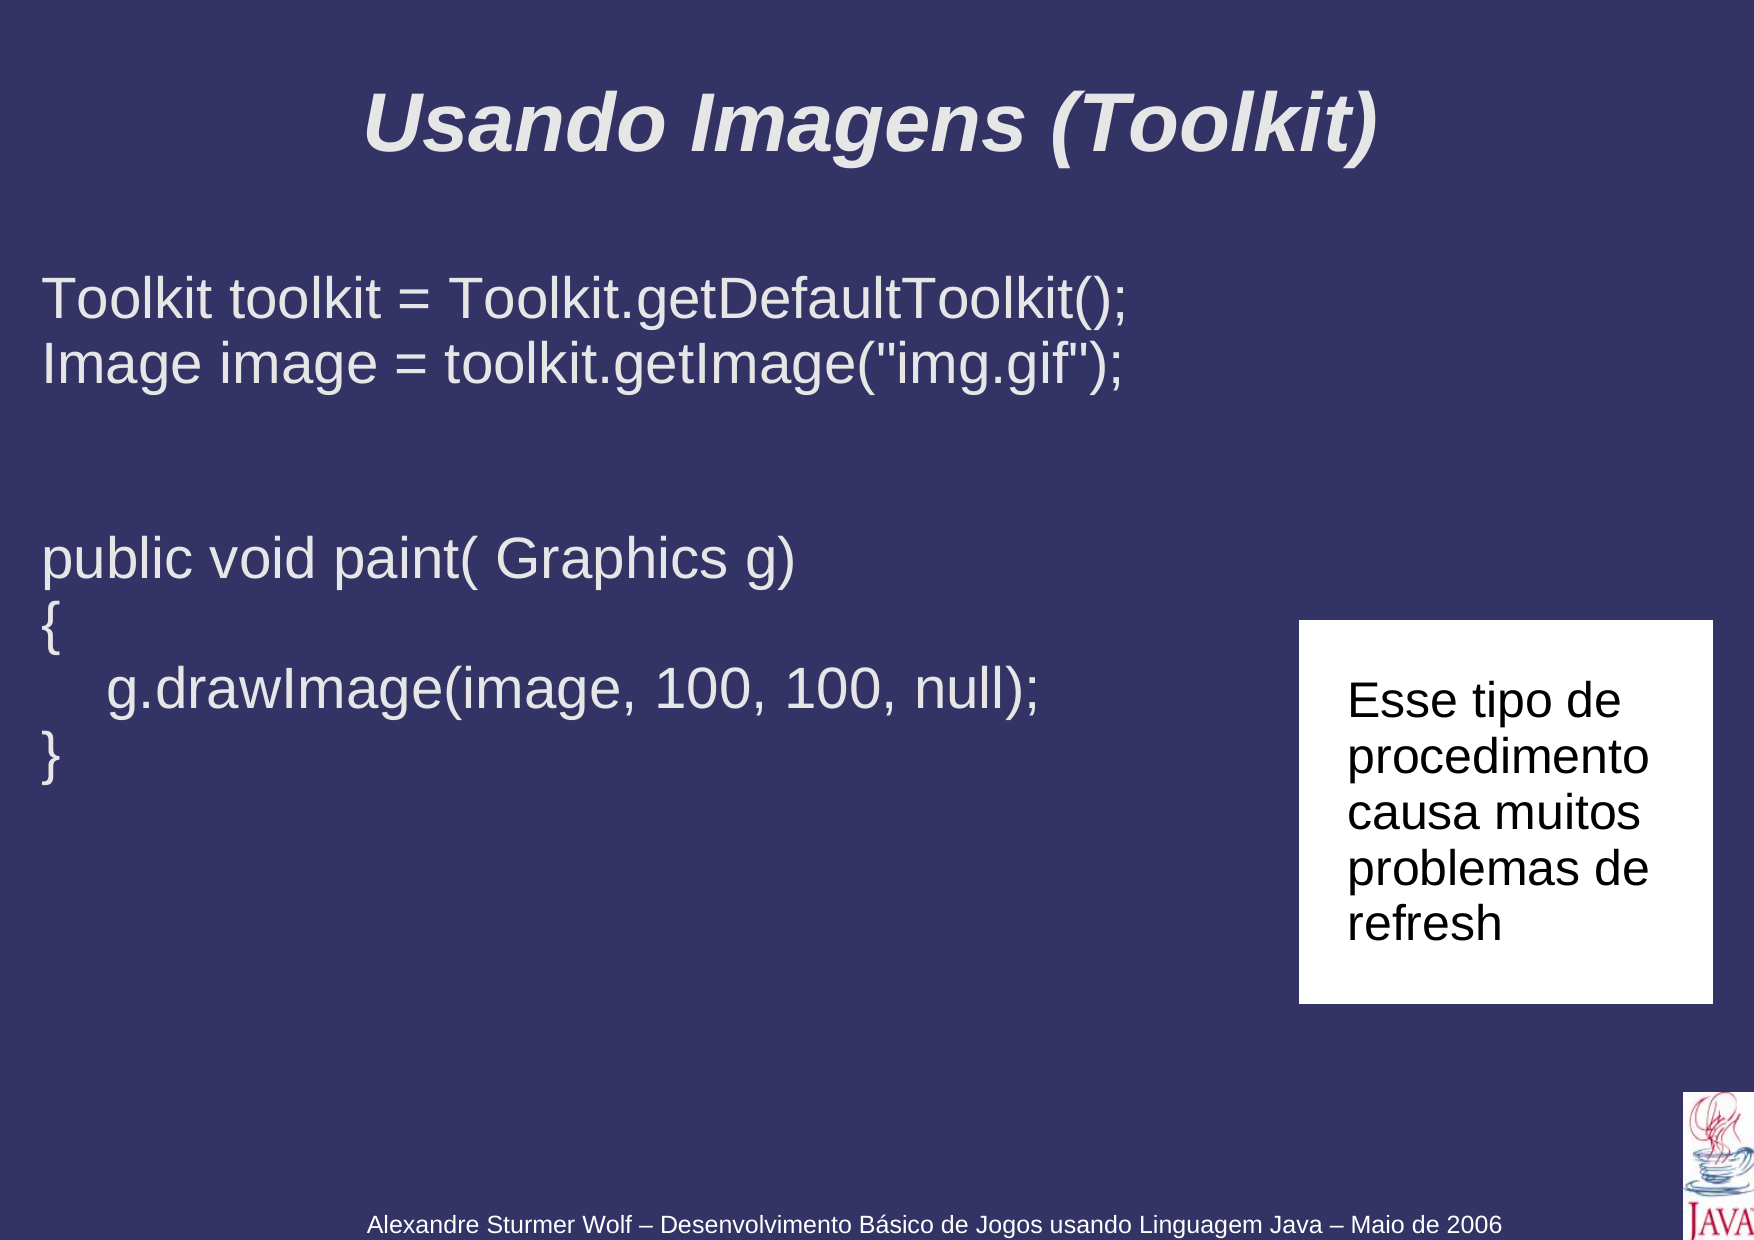

# Usando Imagens (Toolkit)
Toolkit toolkit = Toolkit.getDefaultToolkit();
Image image = toolkit.getImage("img.gif");
public void paint( Graphics g)
{
 g.drawImage(image, 100, 100, null);
}
Esse tipo de
procedimento
causa muitos
problemas de
refresh